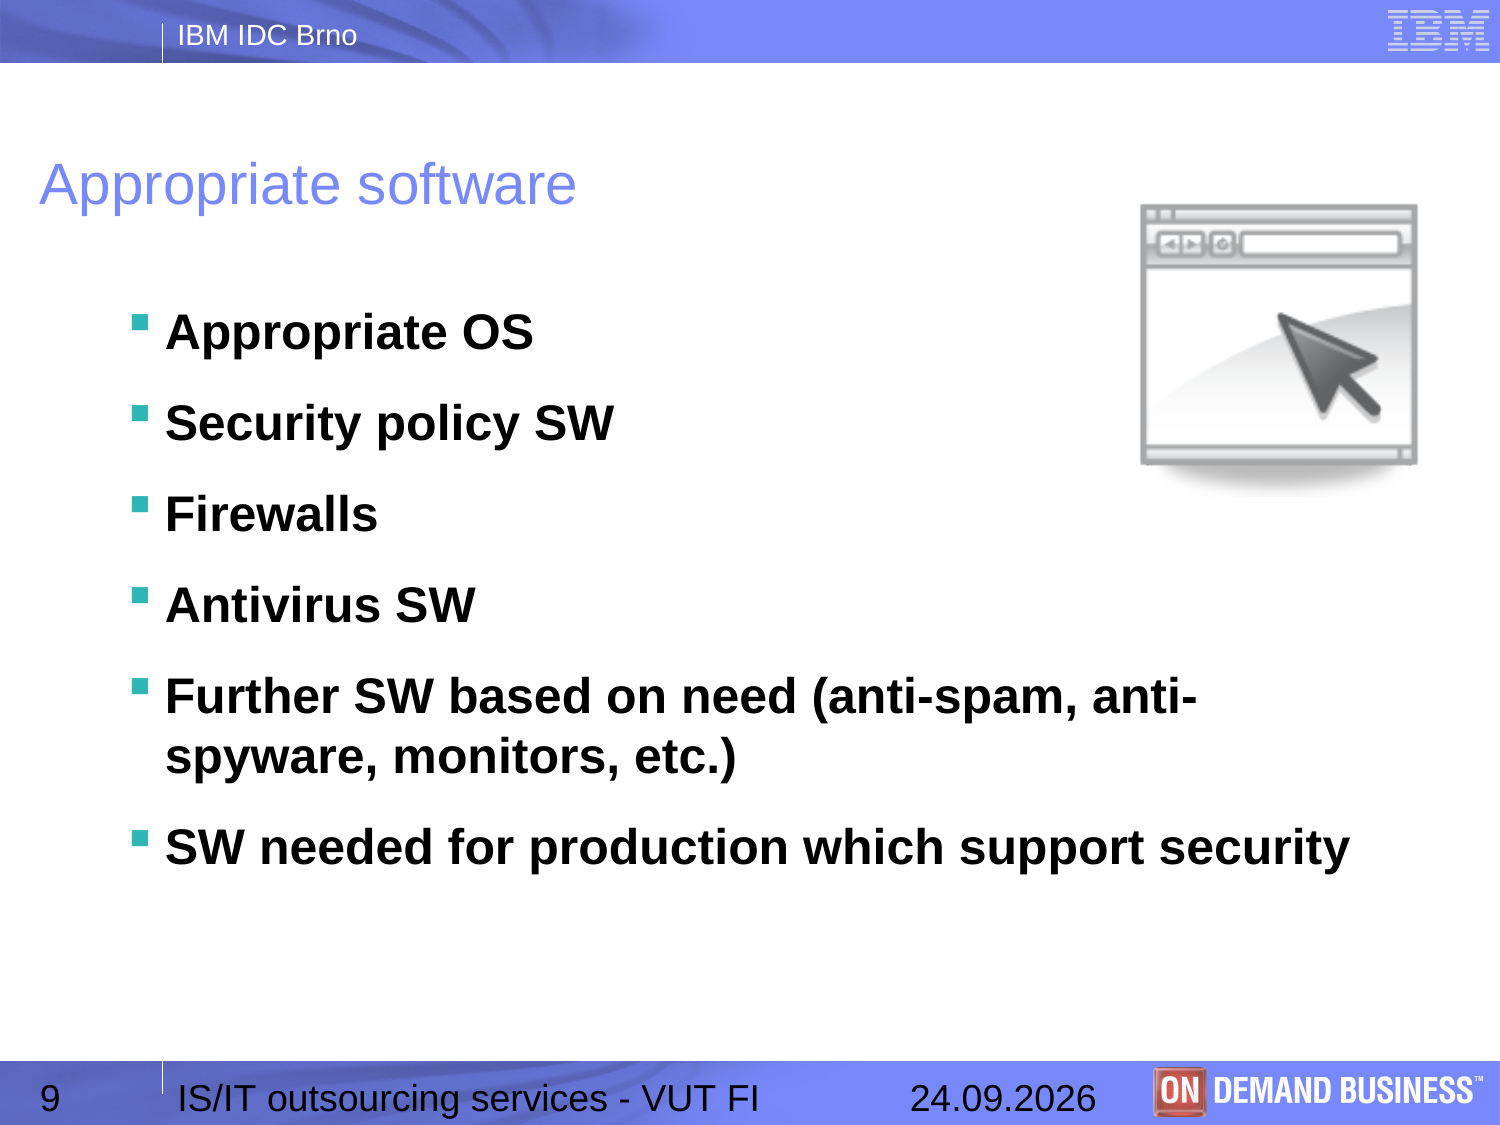

# Appropriate software
Appropriate OS
Security policy SW
Firewalls
Antivirus SW
Further SW based on need (anti-spam, anti-spyware, monitors, etc.)
SW needed for production which support security
9
IS/IT outsourcing services - VUT FI